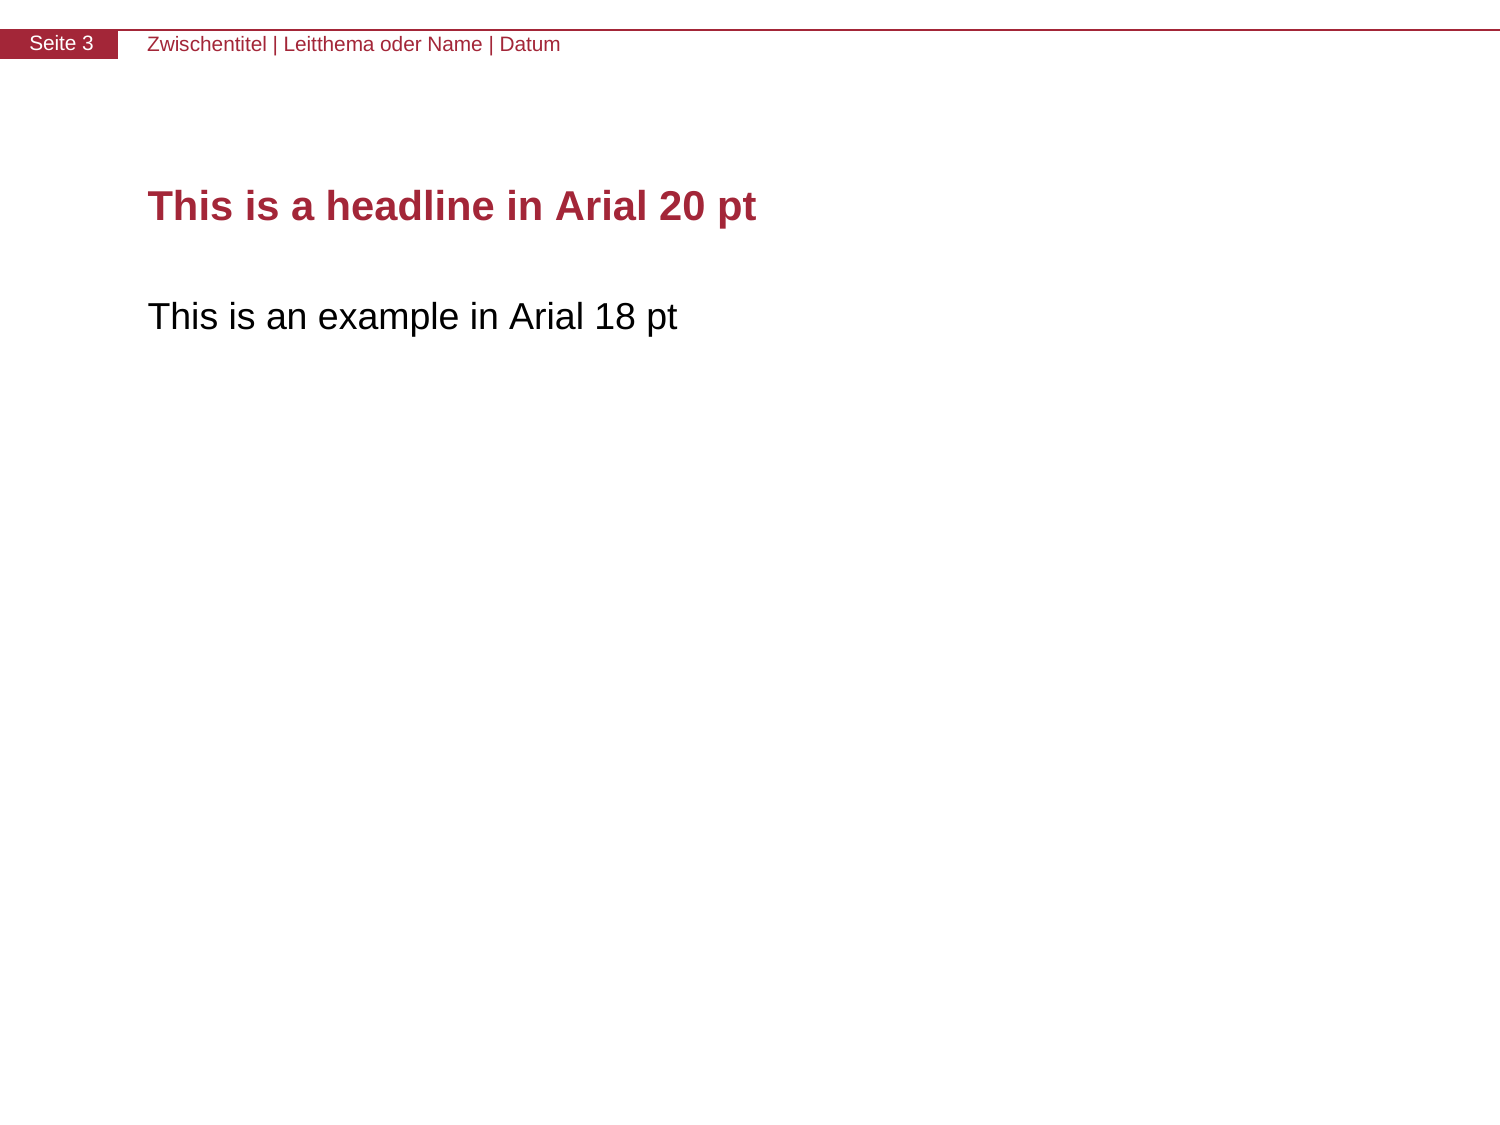

# This is a headline in Arial 20 pt
This is an example in Arial 18 pt